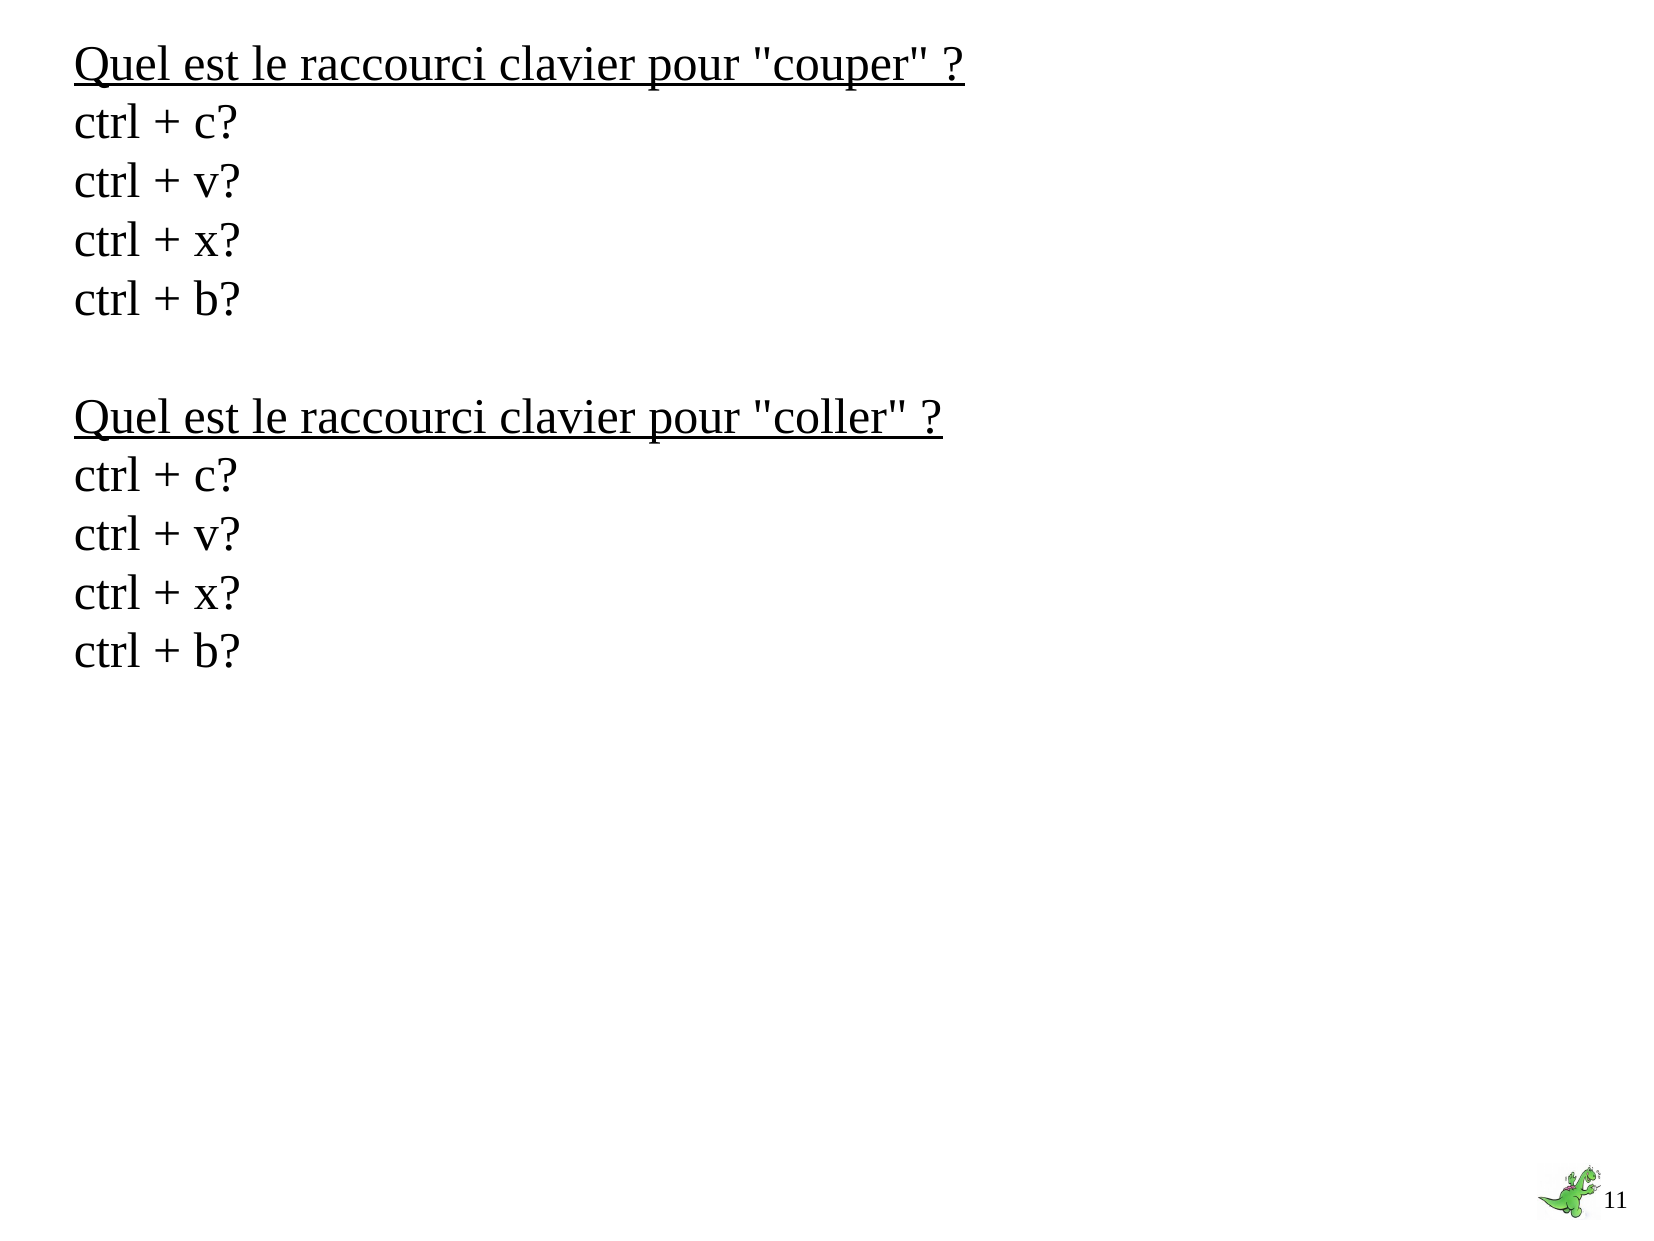

Quel est le raccourci clavier pour "couper" ?
ctrl + c?
ctrl + v?
ctrl + x?
ctrl + b?
Quel est le raccourci clavier pour "coller" ?
ctrl + c?
ctrl + v?
ctrl + x?
ctrl + b?
11